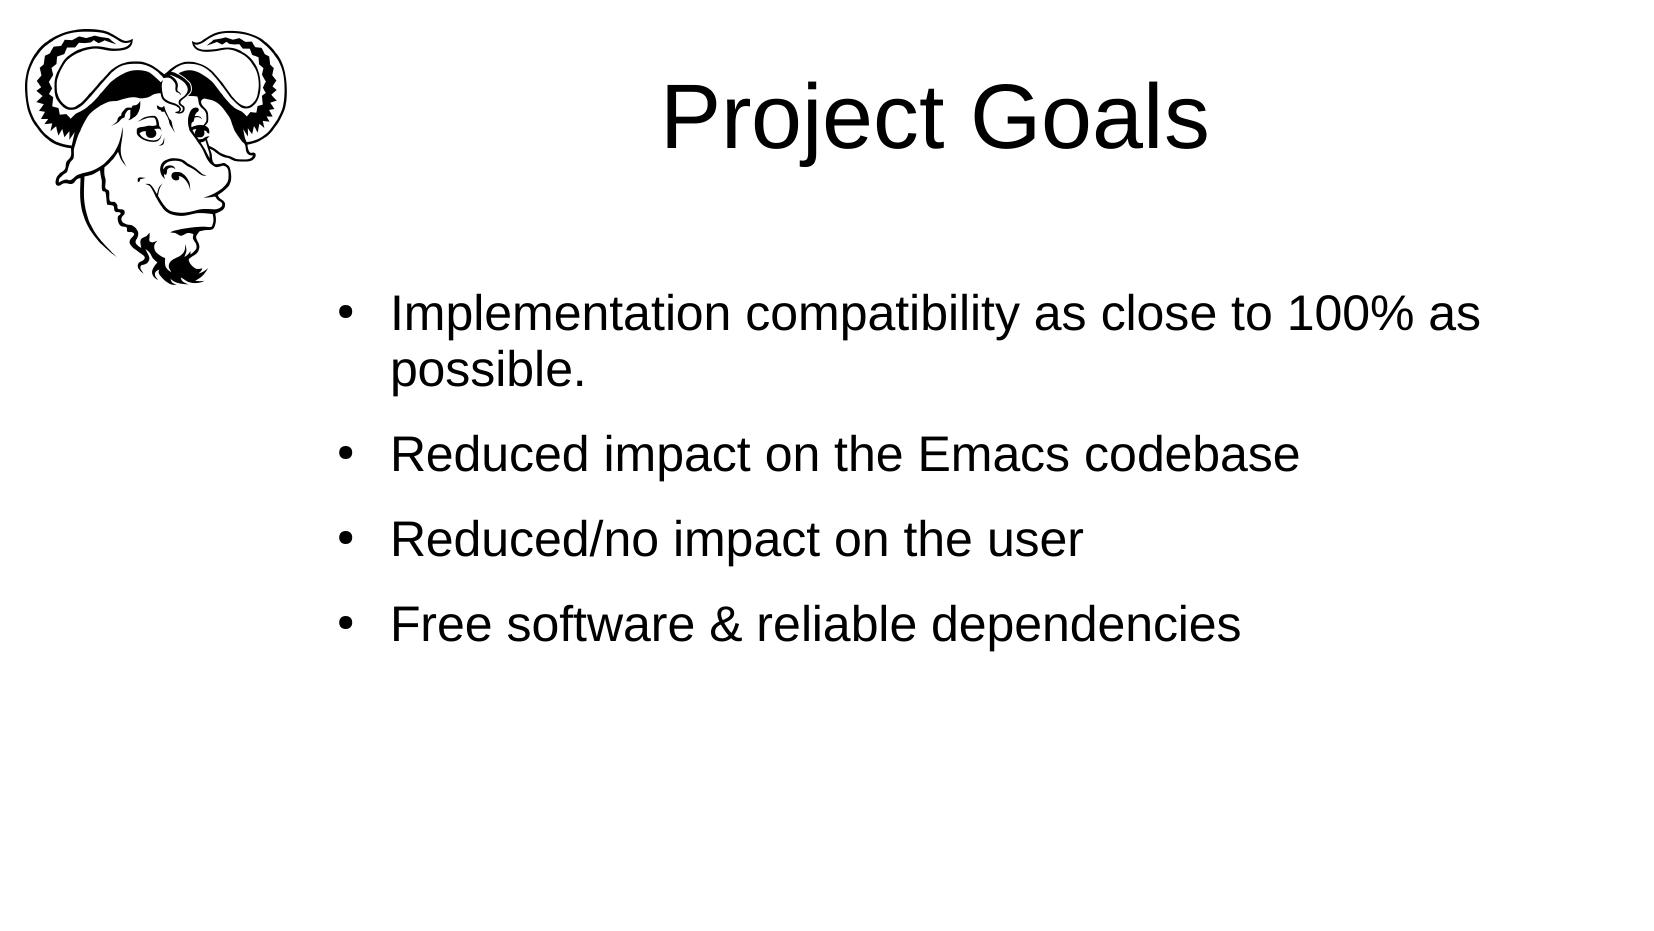

# Project Goals
Implementation compatibility as close to 100% as possible.
Reduced impact on the Emacs codebase
Reduced/no impact on the user
Free software & reliable dependencies